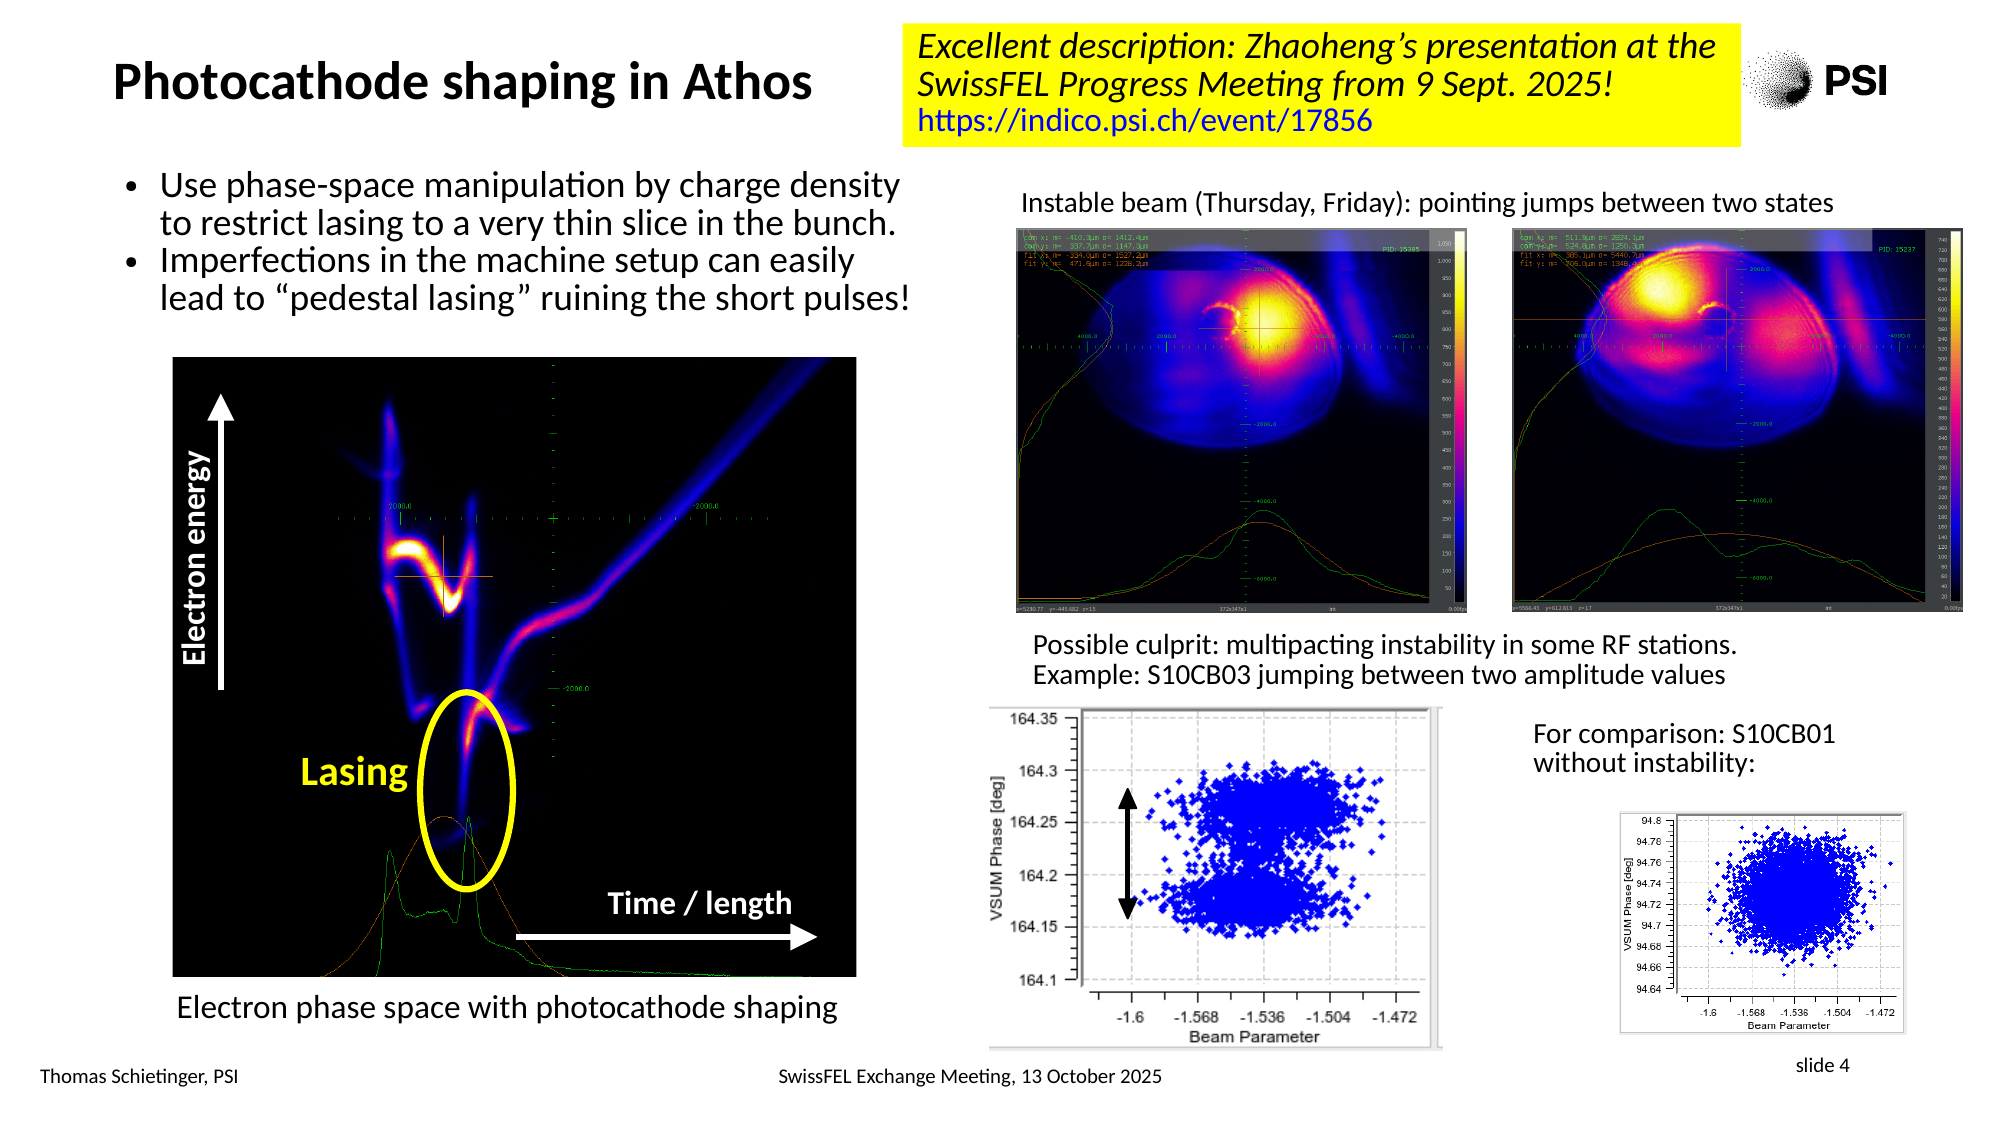

Excellent description: Zhaoheng’s presentation at the
SwissFEL Progress Meeting from 9 Sept. 2025!
https://indico.psi.ch/event/17856
# Photocathode shaping in Athos
Use phase-space manipulation by charge density
to restrict lasing to a very thin slice in the bunch.
Imperfections in the machine setup can easily
lead to “pedestal lasing” ruining the short pulses!
Instable beam (Thursday, Friday): pointing jumps between two states
Electron energy
Possible culprit: multipacting instability in some RF stations.
Example: S10CB03 jumping between two amplitude values
For comparison: S10CB01
without instability:
Lasing
Time / length
Electron phase space with photocathode shaping
4
PSI Center for Accelerator Science and Engineering